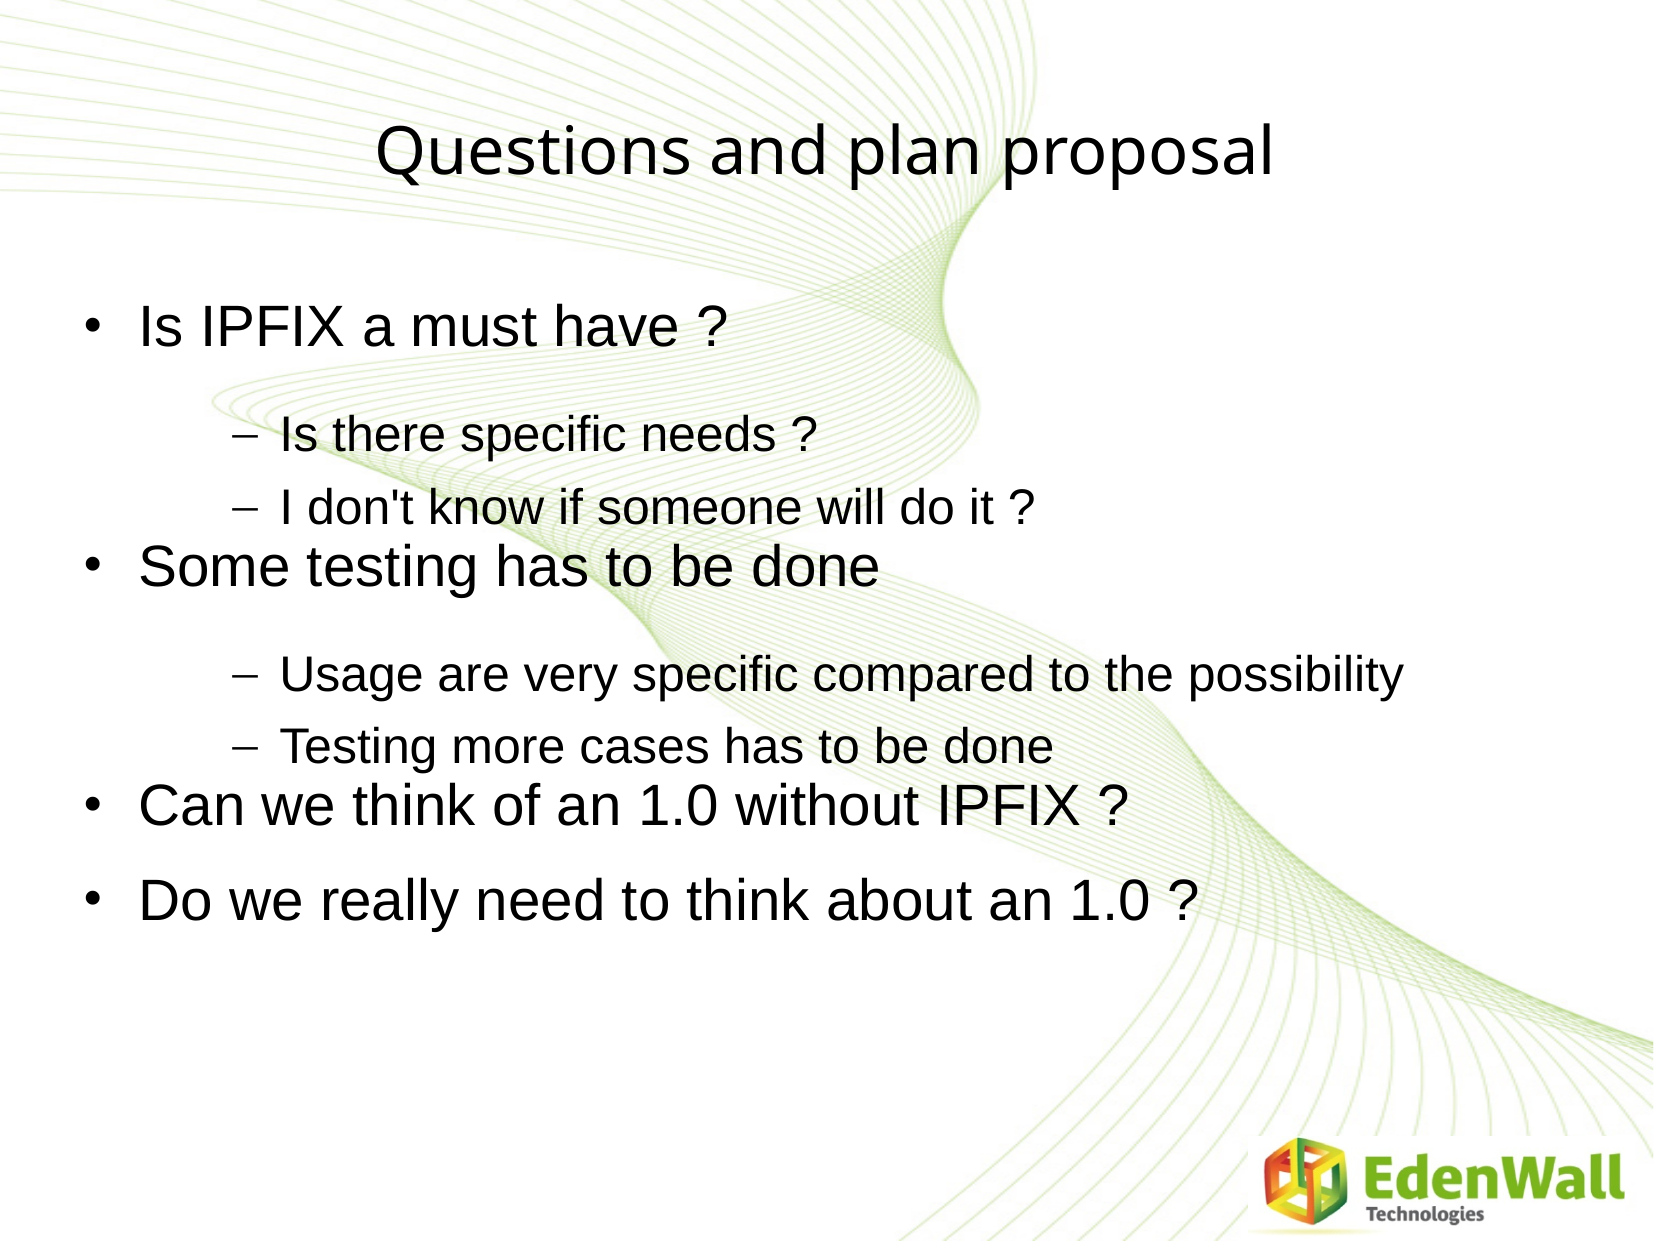

# Questions and plan proposal
Is IPFIX a must have ?
Is there specific needs ?
I don't know if someone will do it ?
Some testing has to be done
Usage are very specific compared to the possibility
Testing more cases has to be done
Can we think of an 1.0 without IPFIX ?
Do we really need to think about an 1.0 ?